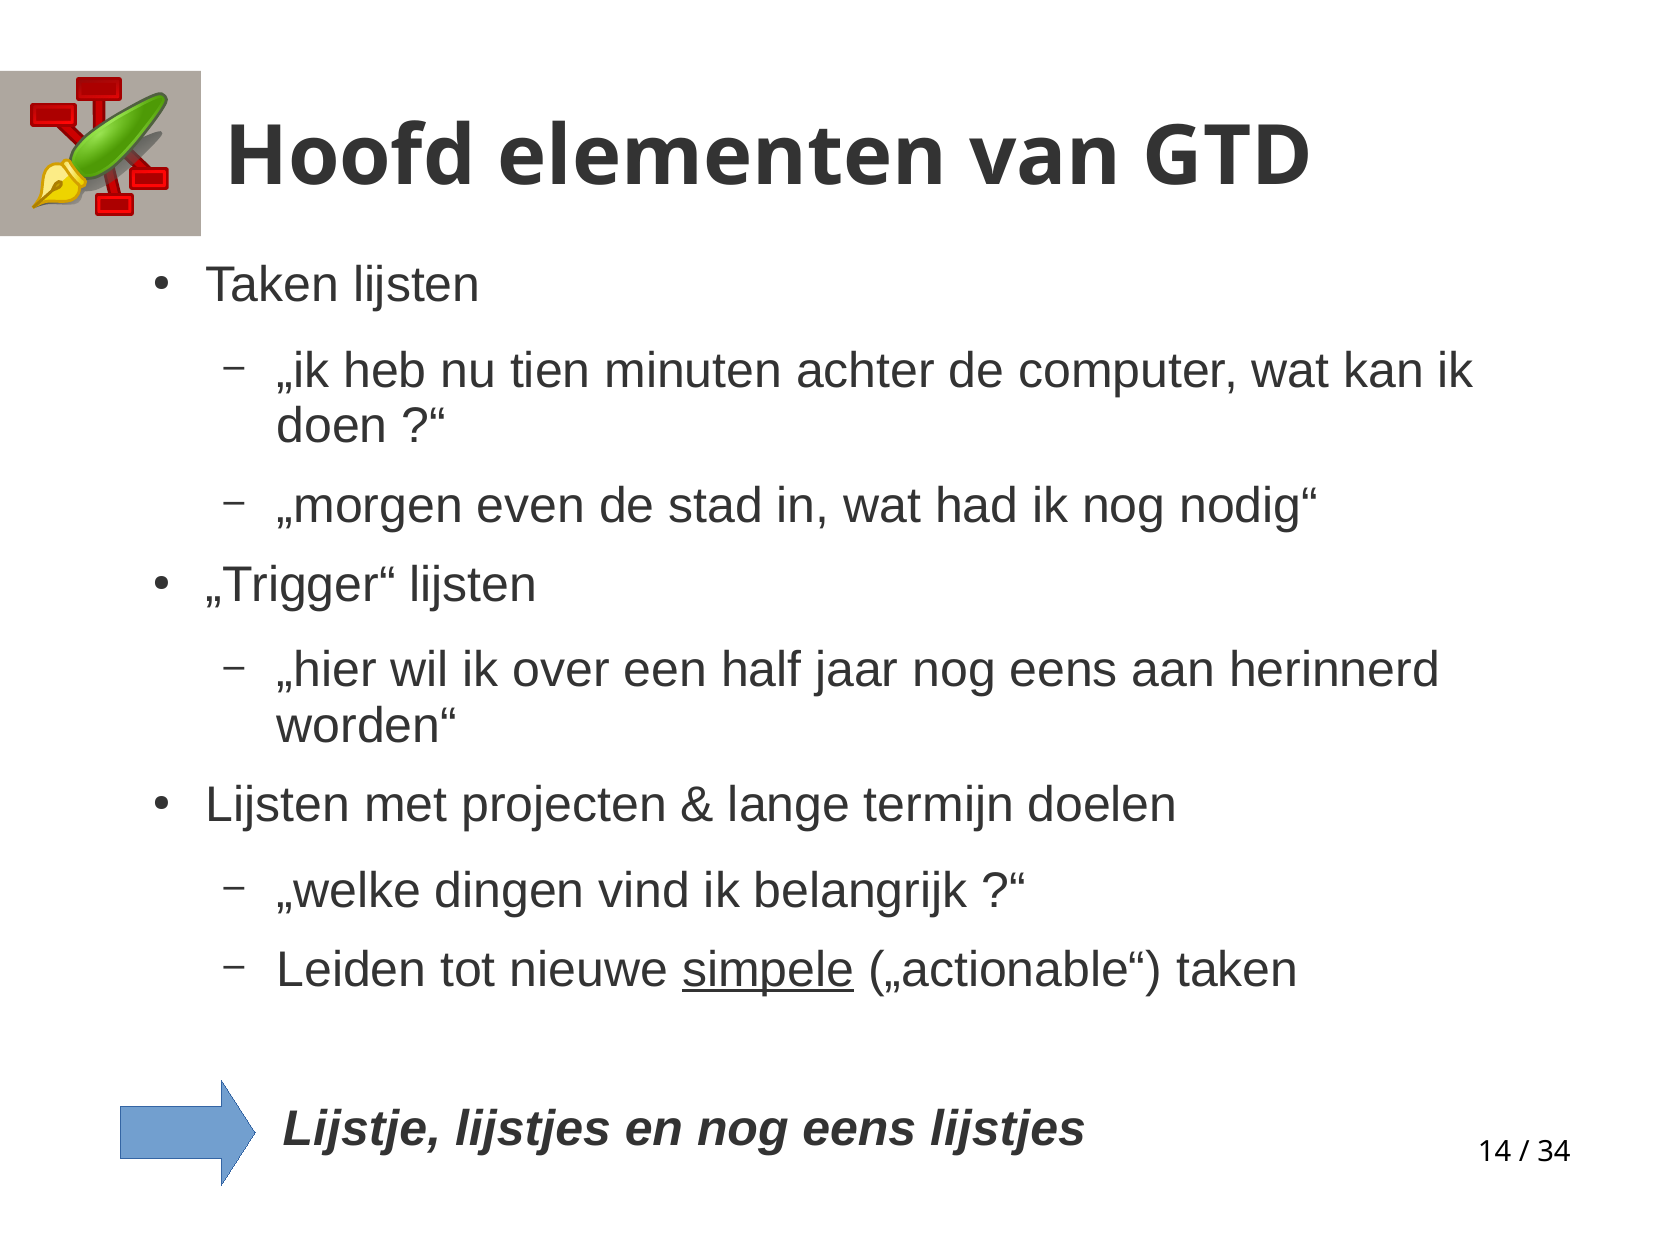

# Hoofd elementen van GTD
Taken lijsten
„ik heb nu tien minuten achter de computer, wat kan ik doen ?“
„morgen even de stad in, wat had ik nog nodig“
„Trigger“ lijsten
„hier wil ik over een half jaar nog eens aan herinnerd worden“
Lijsten met projecten & lange termijn doelen
„welke dingen vind ik belangrijk ?“
Leiden tot nieuwe simpele („actionable“) taken
 		Lijstje, lijstjes en nog eens lijstjes
14